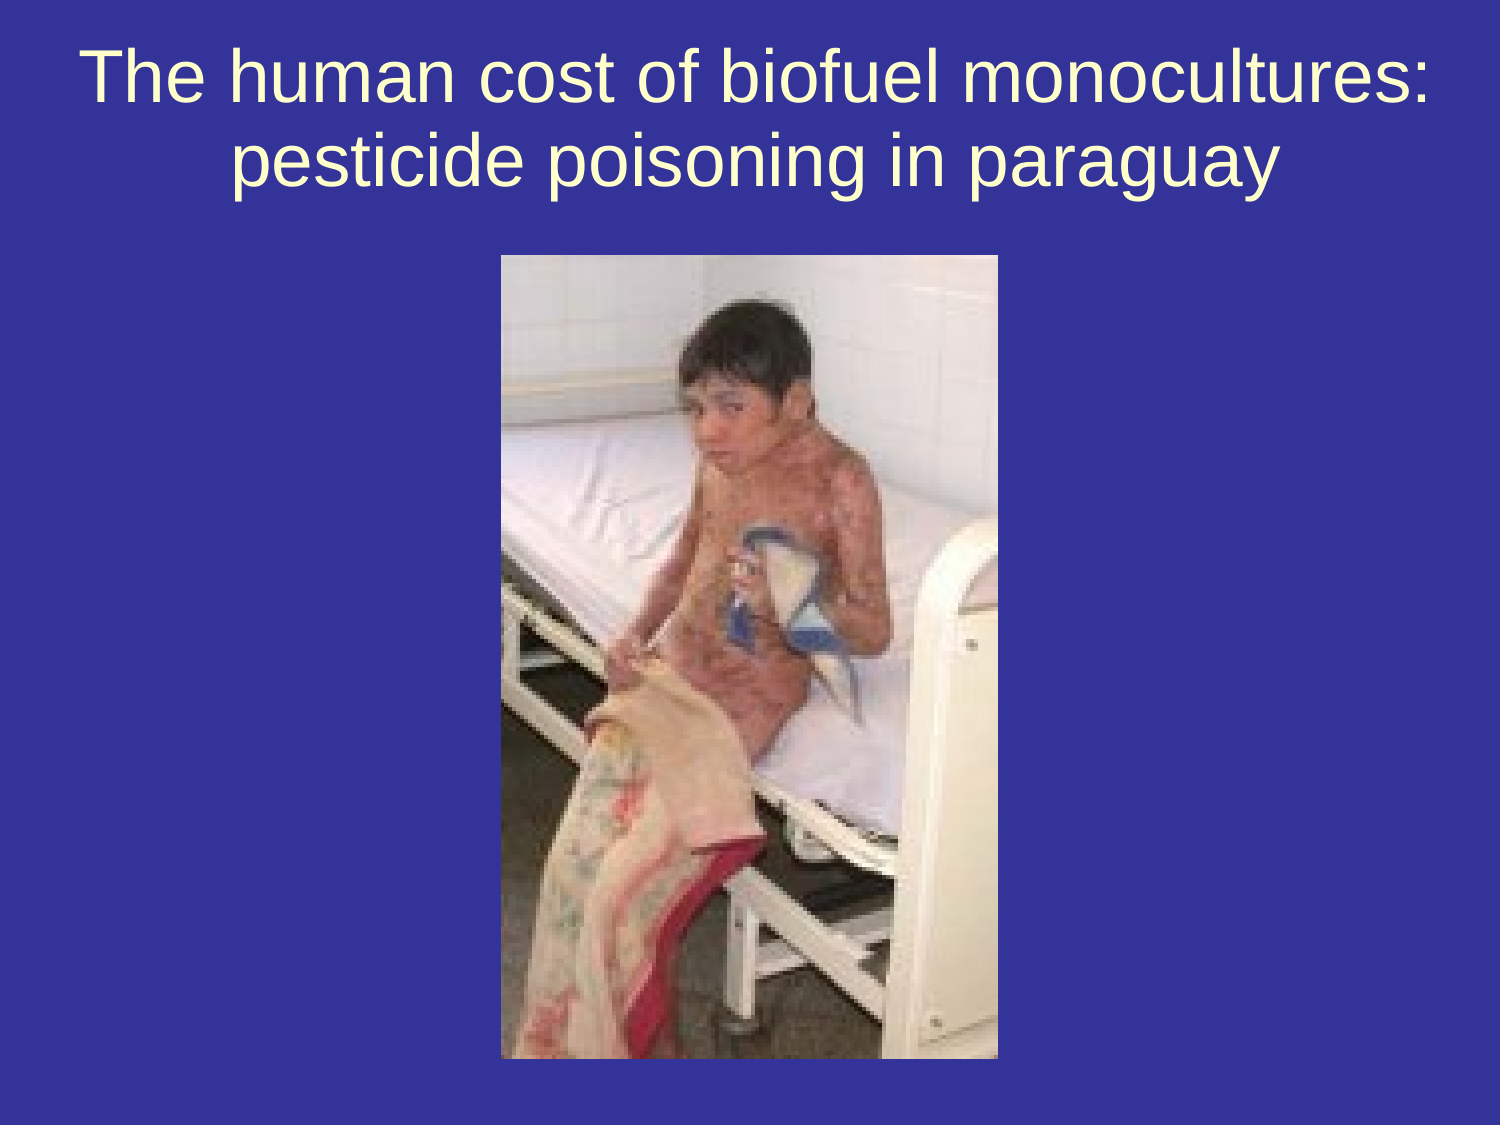

# The human cost of biofuel monocultures: pesticide poisoning in paraguay